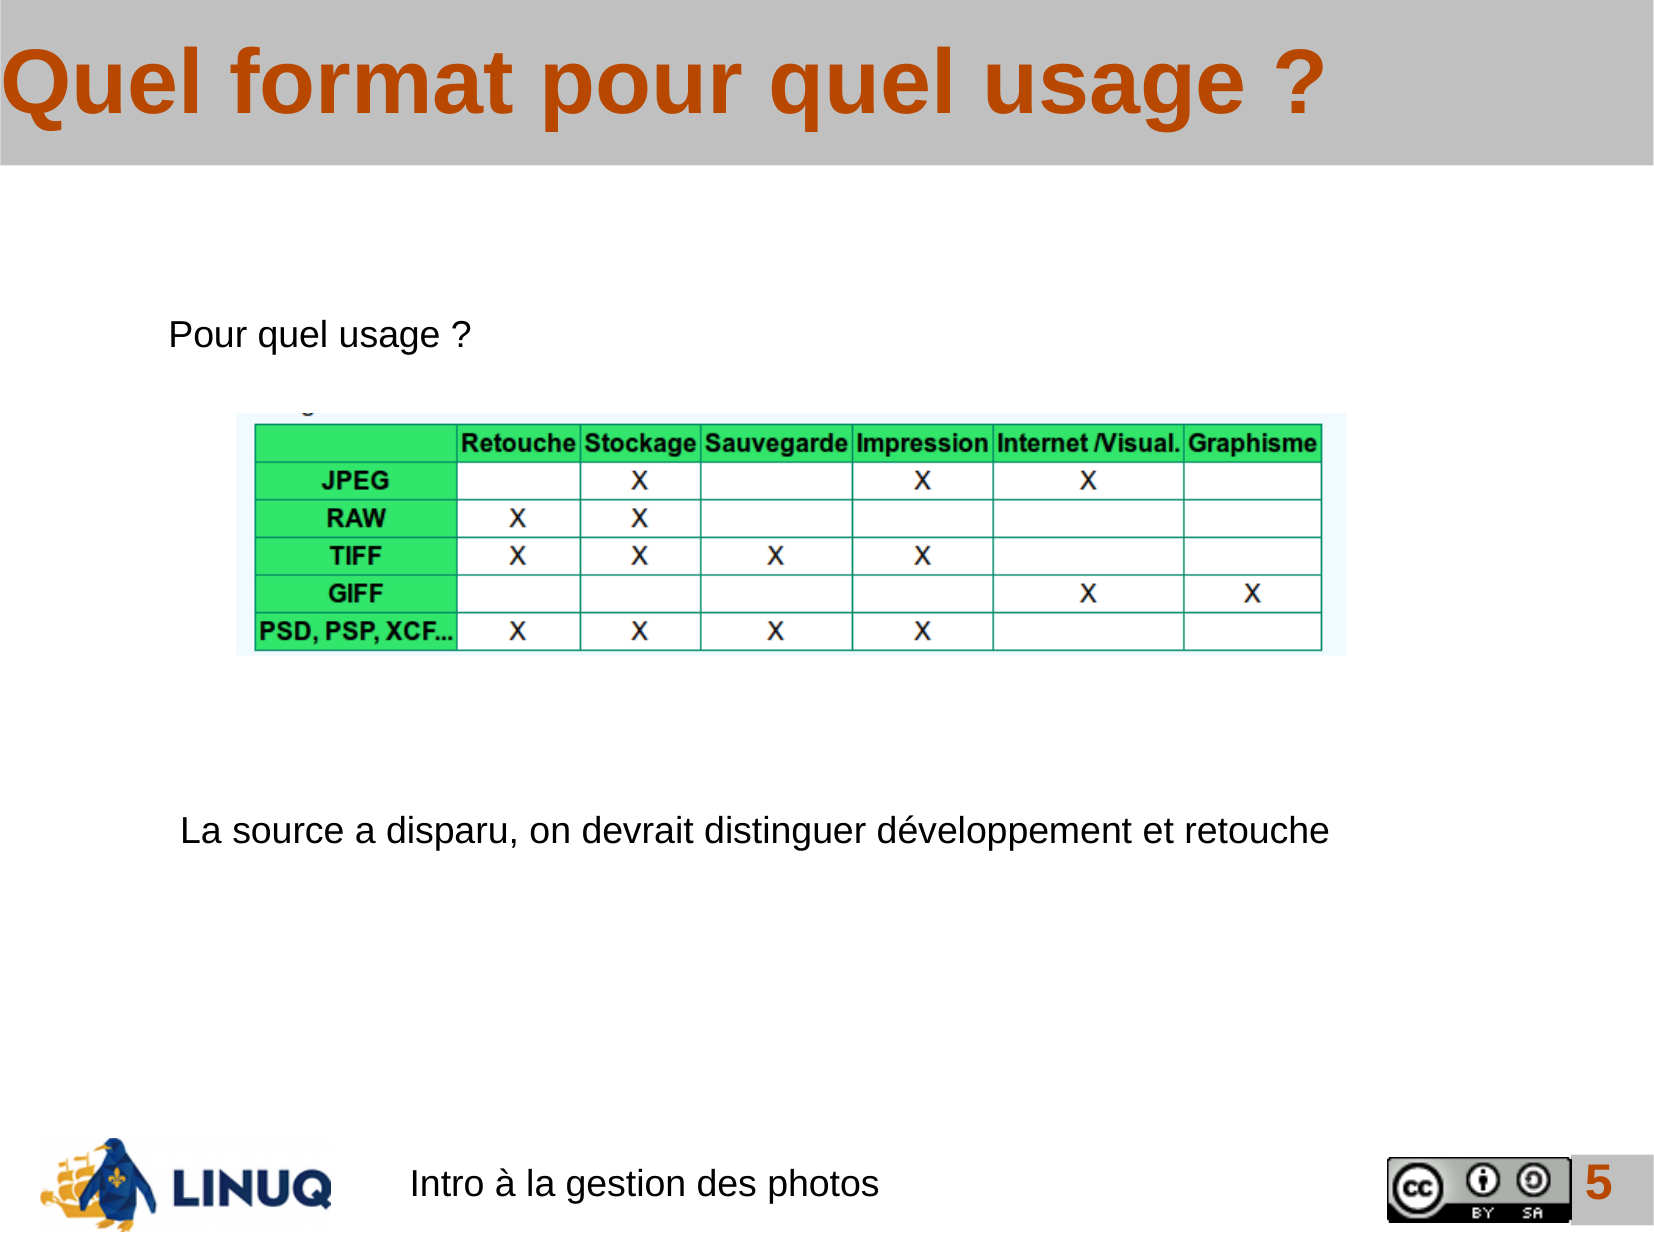

# Quel format pour quel usage ?
Pour quel usage ?
La source a disparu, on devrait distinguer développement et retouche
5